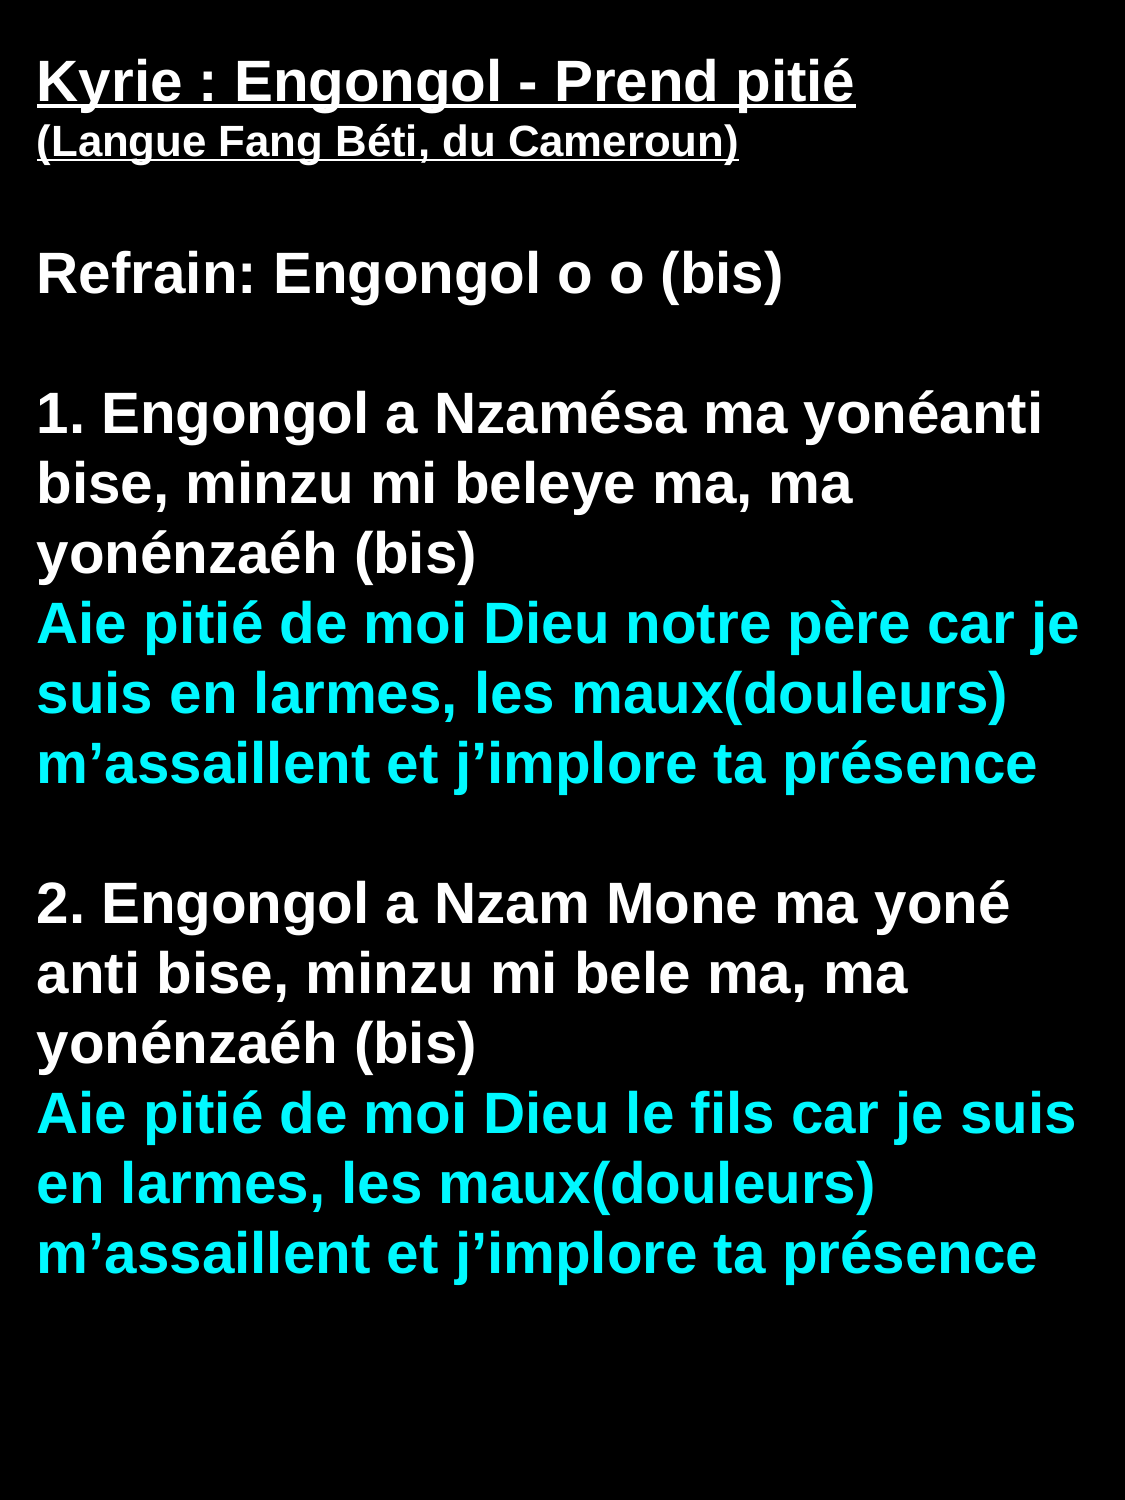

Kyrie : Engongol - Prend pitié
(Langue Fang Béti, du Cameroun)
Refrain: Engongol o o (bis)
1. Engongol a Nzamésa ma yonéanti bise, minzu mi beleye ma, ma yonénzaéh (bis)
Aie pitié de moi Dieu notre père car je suis en larmes, les maux(douleurs) m’assaillent et j’implore ta présence
2. Engongol a Nzam Mone ma yoné anti bise, minzu mi bele ma, ma yonénzaéh (bis)
Aie pitié de moi Dieu le fils car je suis en larmes, les maux(douleurs) m’assaillent et j’implore ta présence